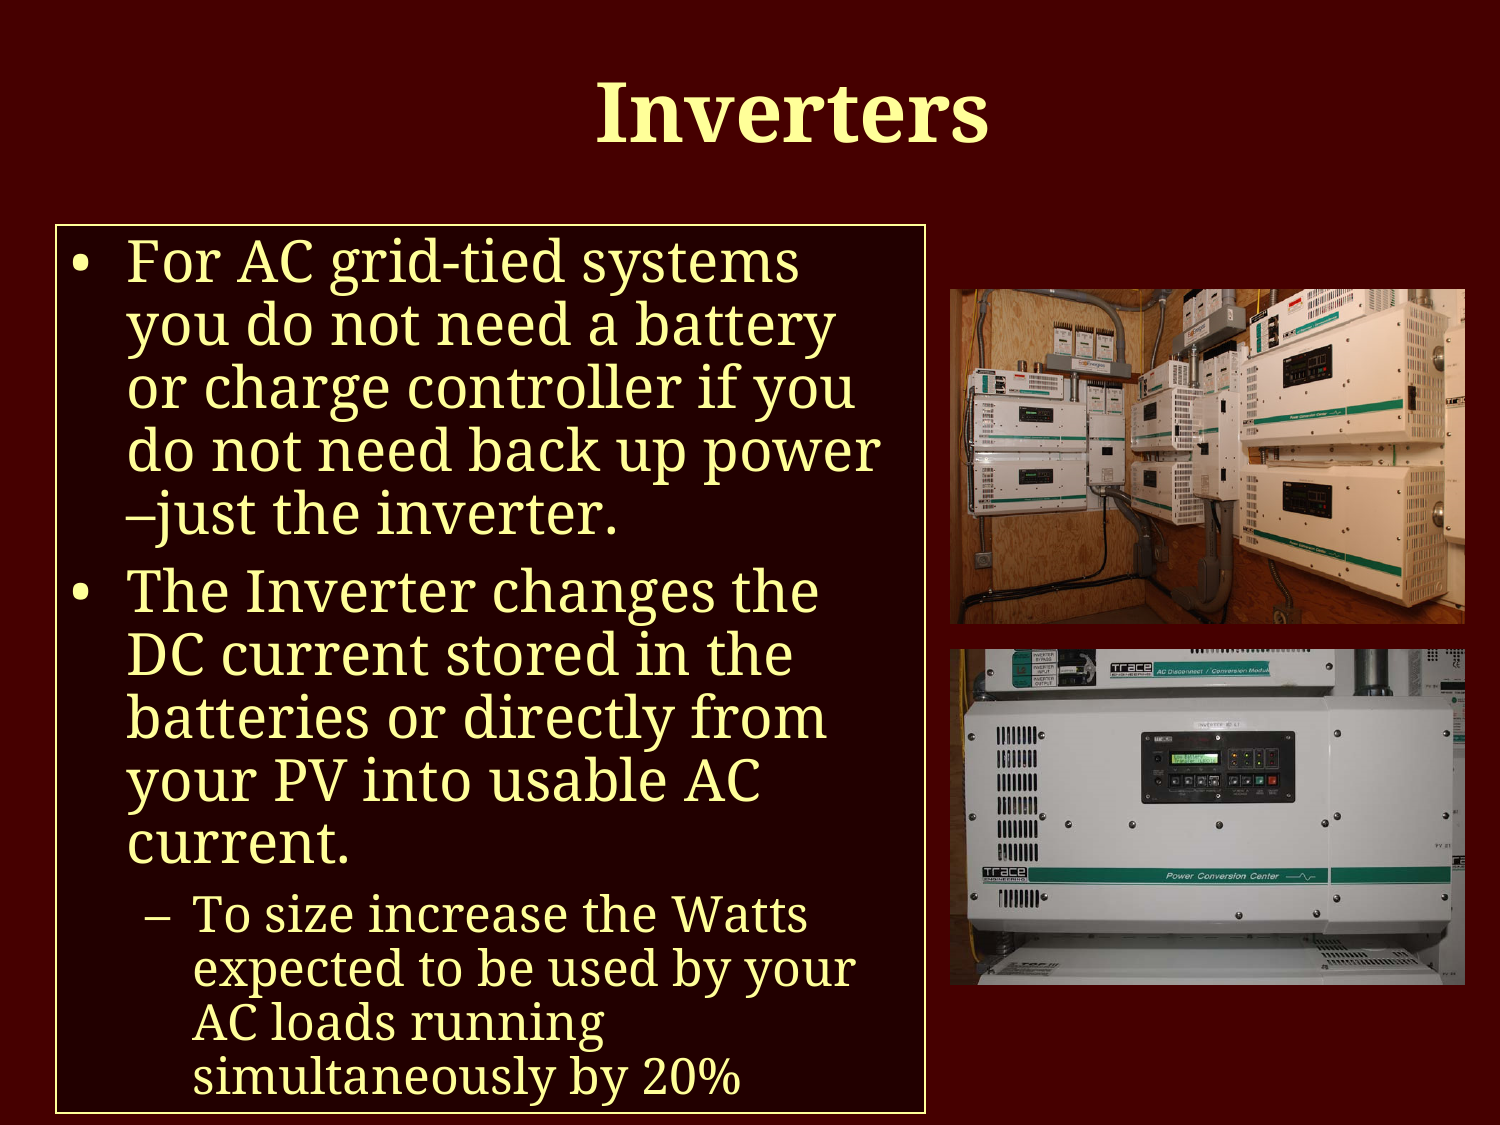

# Inverters
For AC grid-tied systems you do not need a battery or charge controller if you do not need back up power –just the inverter.
The Inverter changes the DC current stored in the batteries or directly from your PV into usable AC current.
To size increase the Watts expected to be used by your AC loads running simultaneously by 20%
Engineering Photovoltaic Systems
38